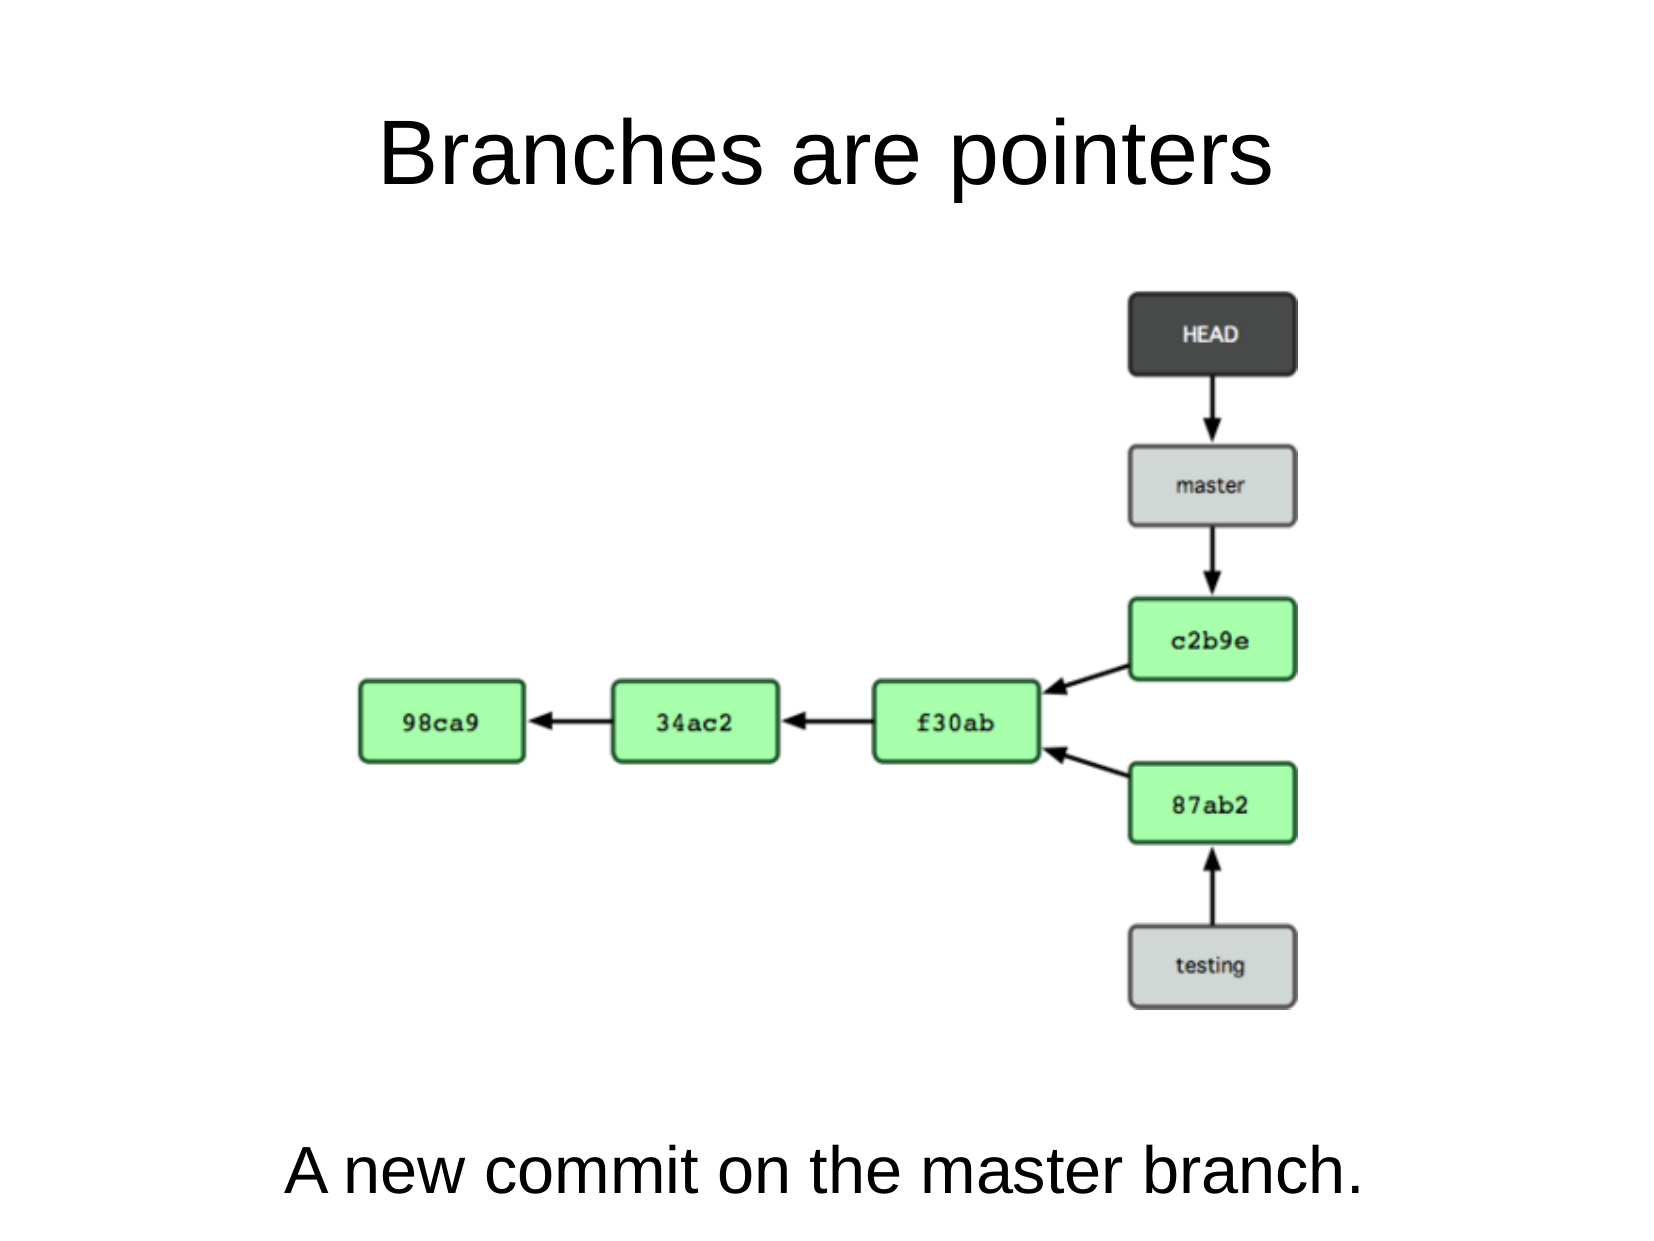

# Branches are pointers
A new commit on the master branch.